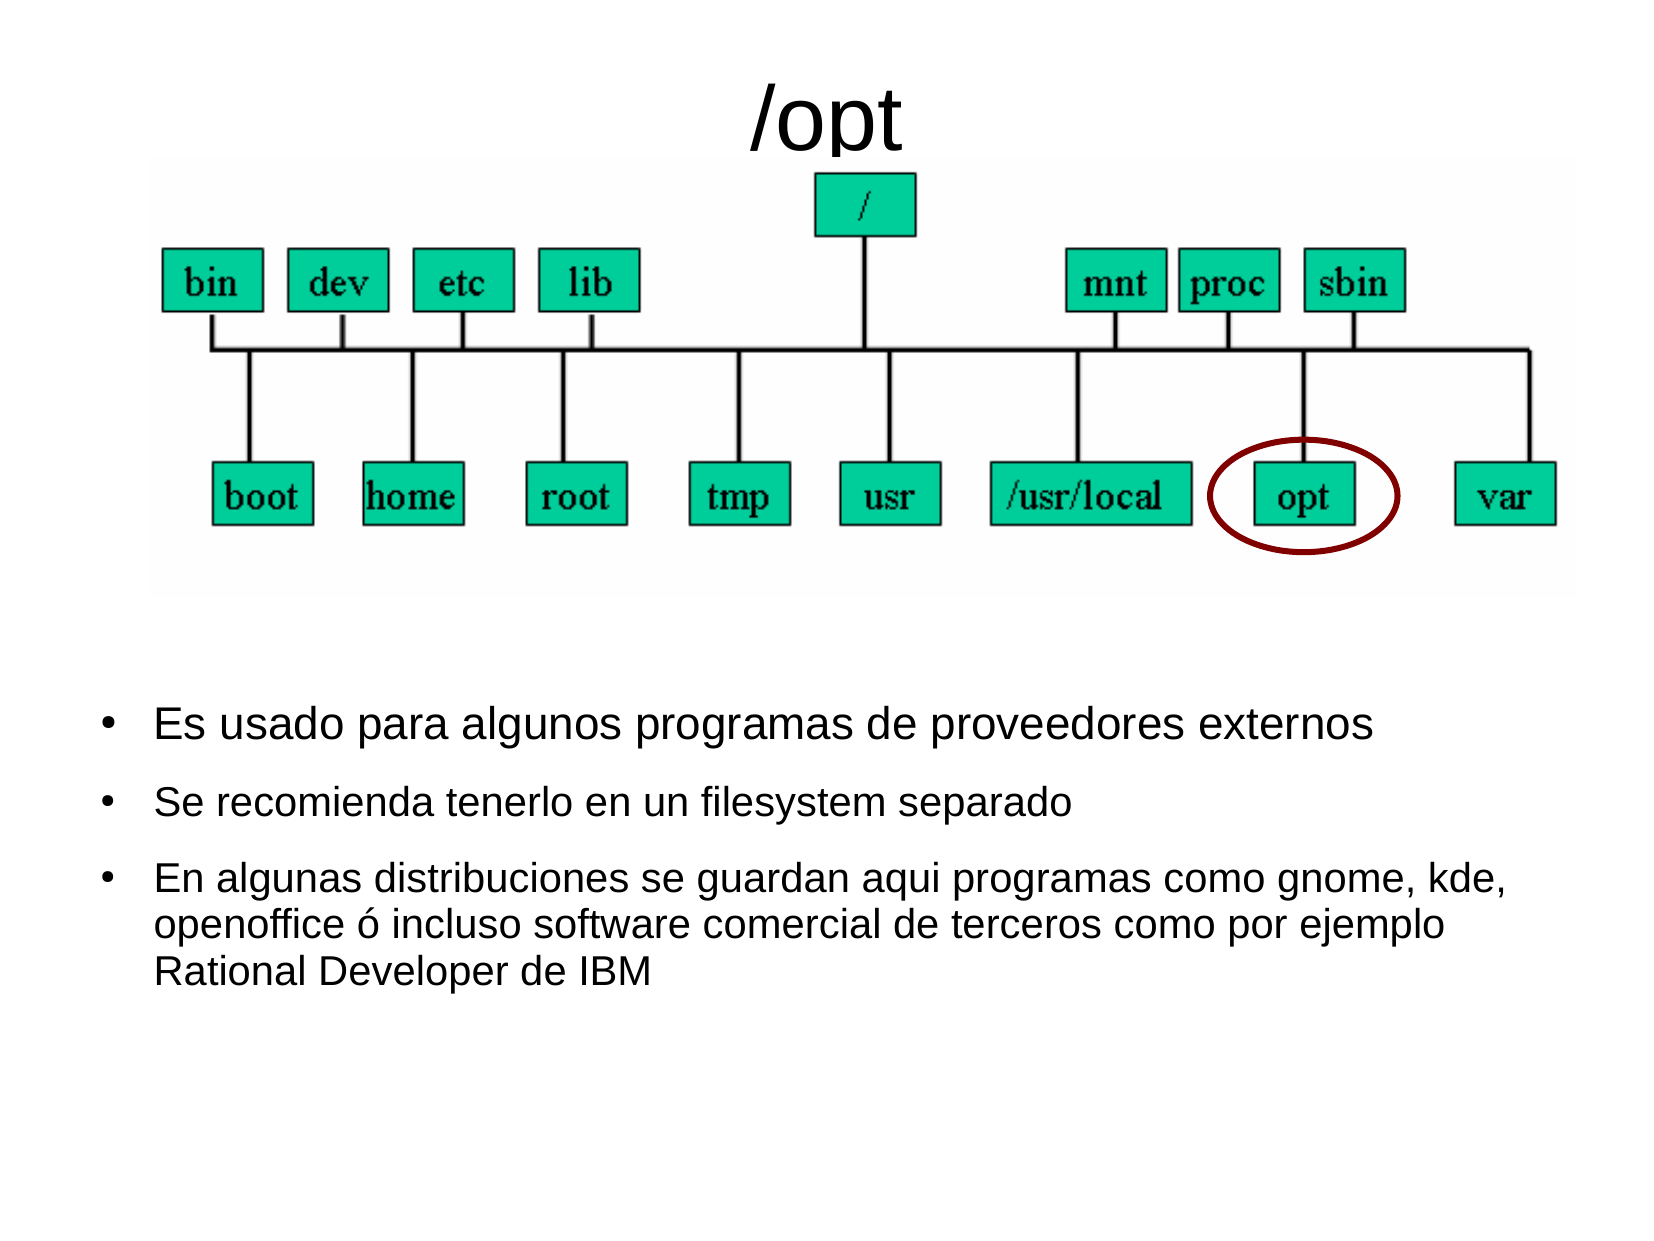

# /opt
Es usado para algunos programas de proveedores externos
Se recomienda tenerlo en un filesystem separado
En algunas distribuciones se guardan aqui programas como gnome, kde, openoffice ó incluso software comercial de terceros como por ejemplo Rational Developer de IBM